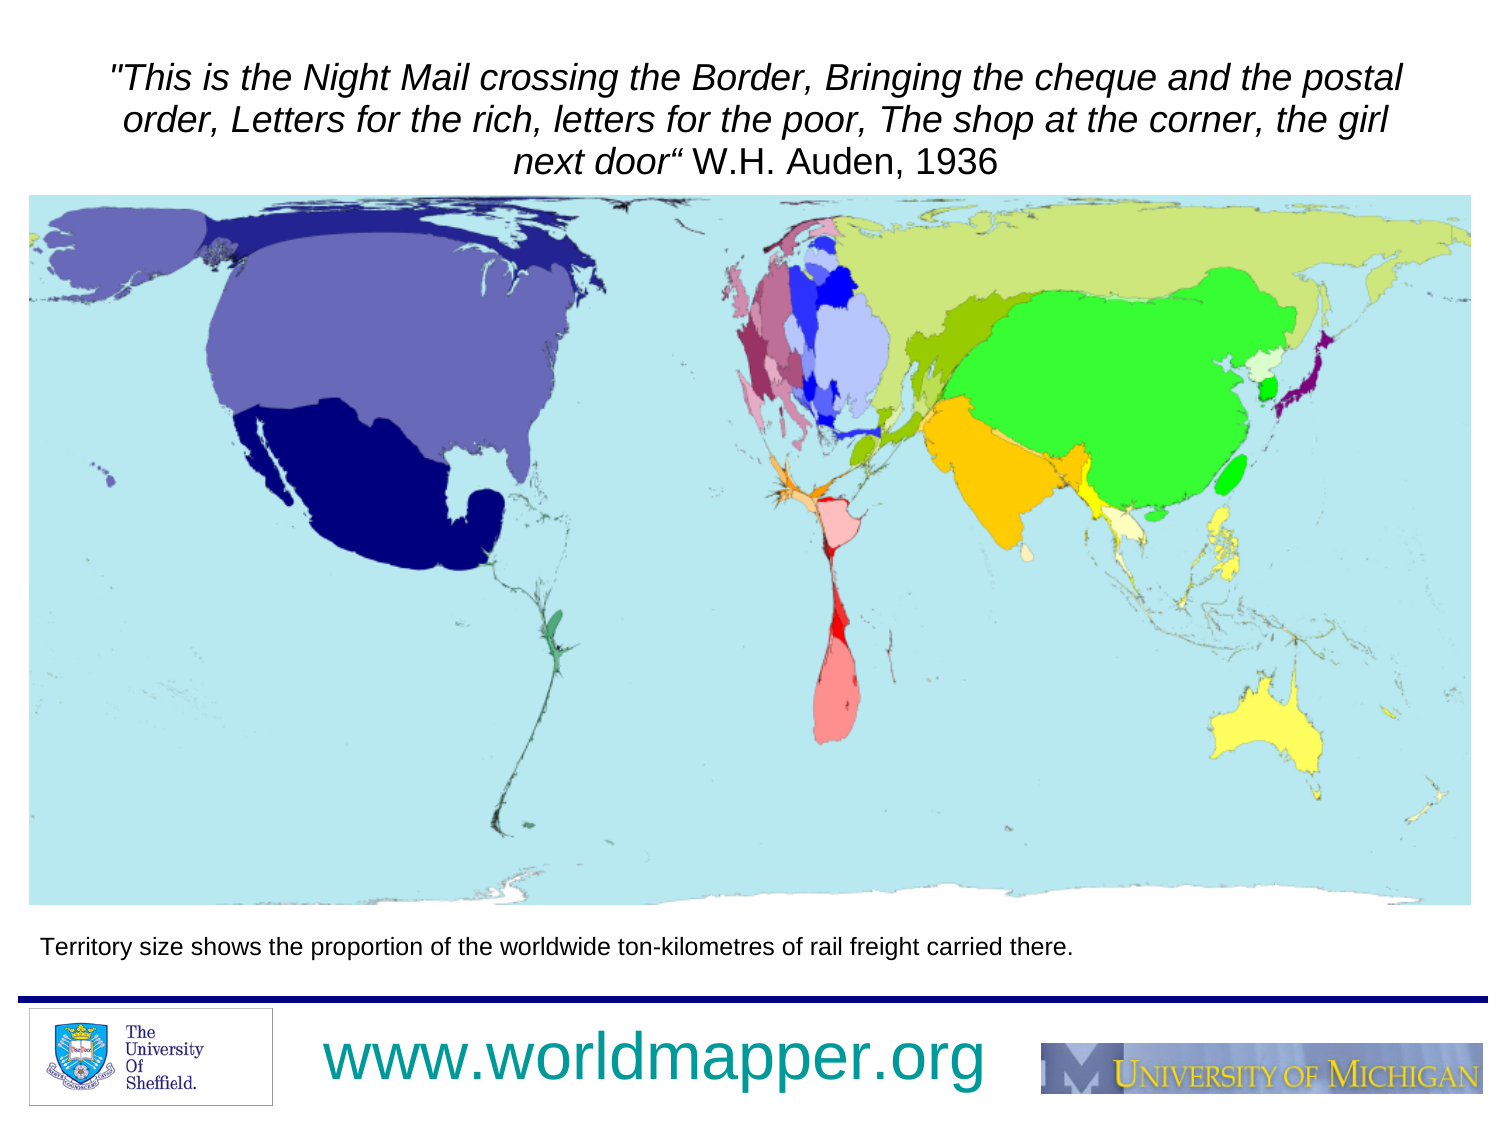

# "This is the Night Mail crossing the Border, Bringing the cheque and the postal order, Letters for the rich, letters for the poor, The shop at the corner, the girl next door“ W.H. Auden, 1936
Territory size shows the proportion of the worldwide ton-kilometres of rail freight carried there.